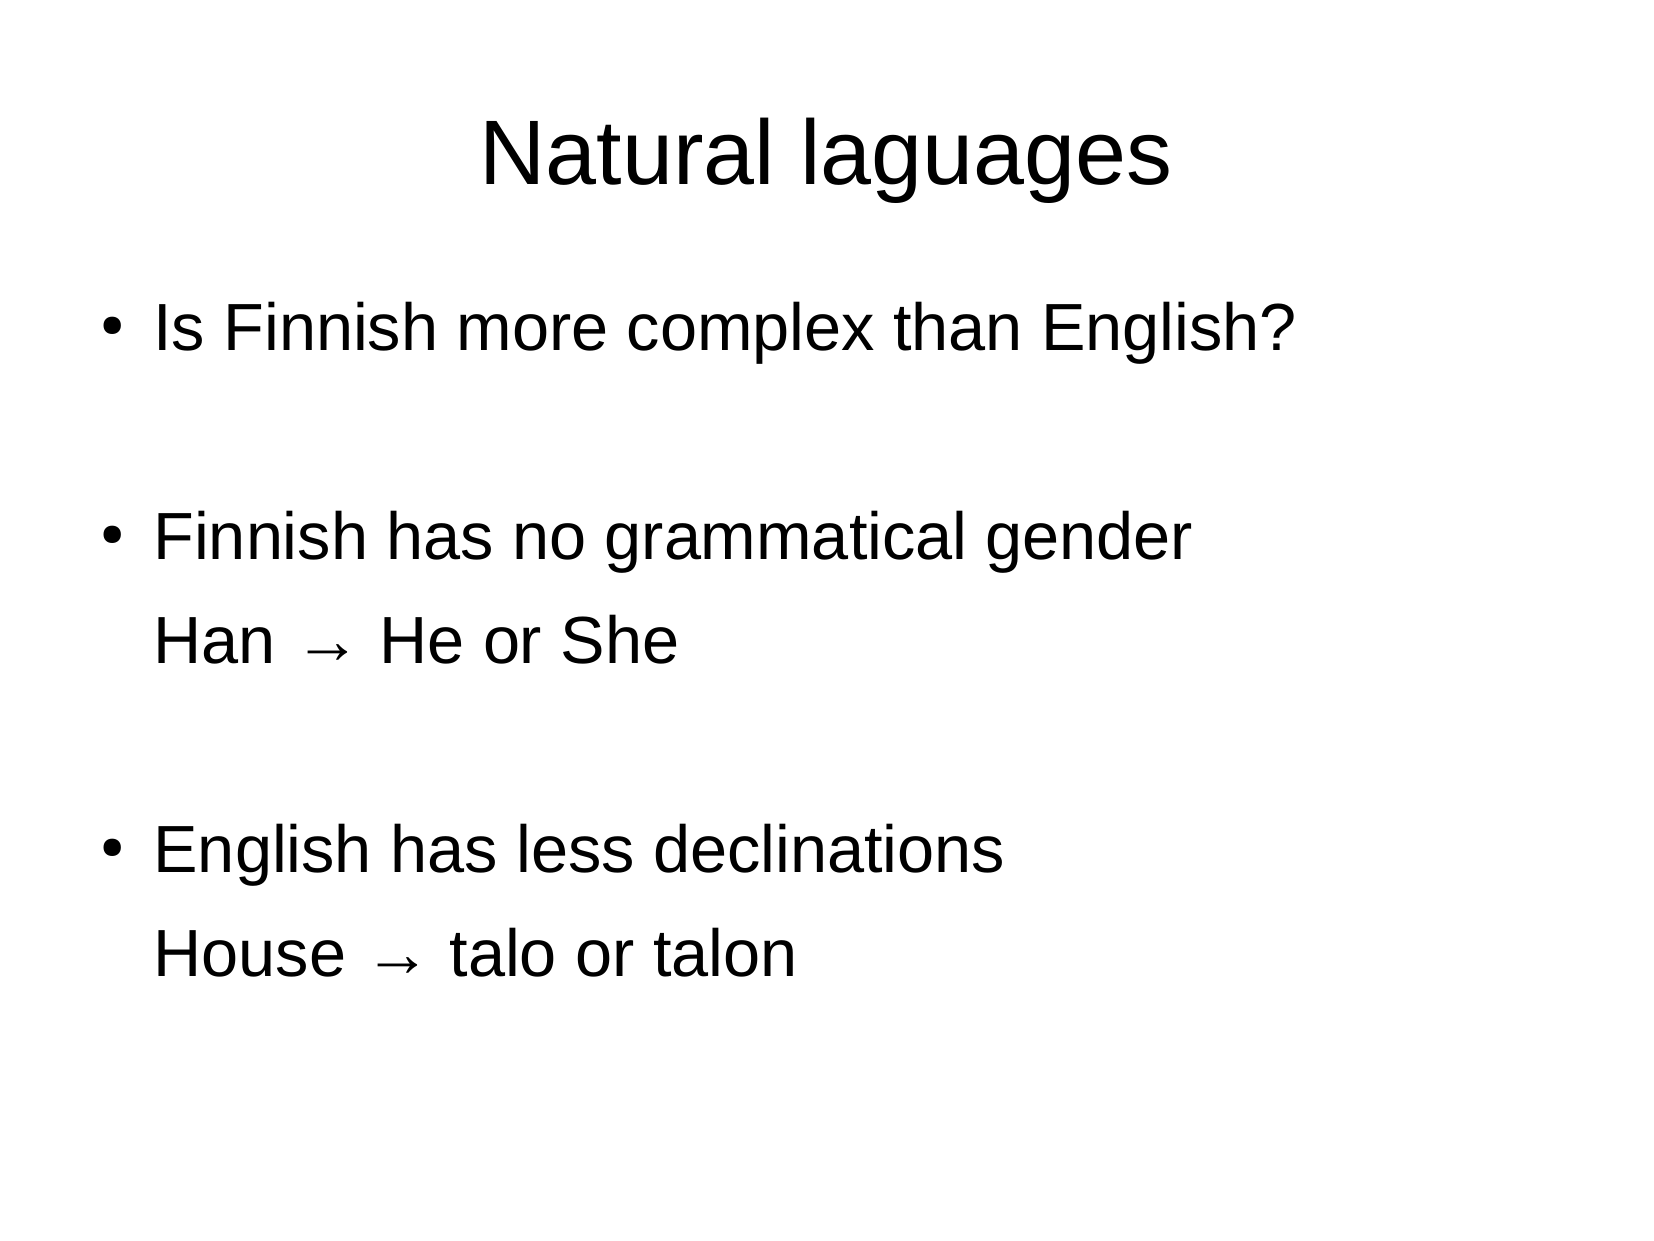

# Natural laguages
Is Finnish more complex than English?
Finnish has no grammatical gender
Han → He or She
English has less declinations
House → talo or talon